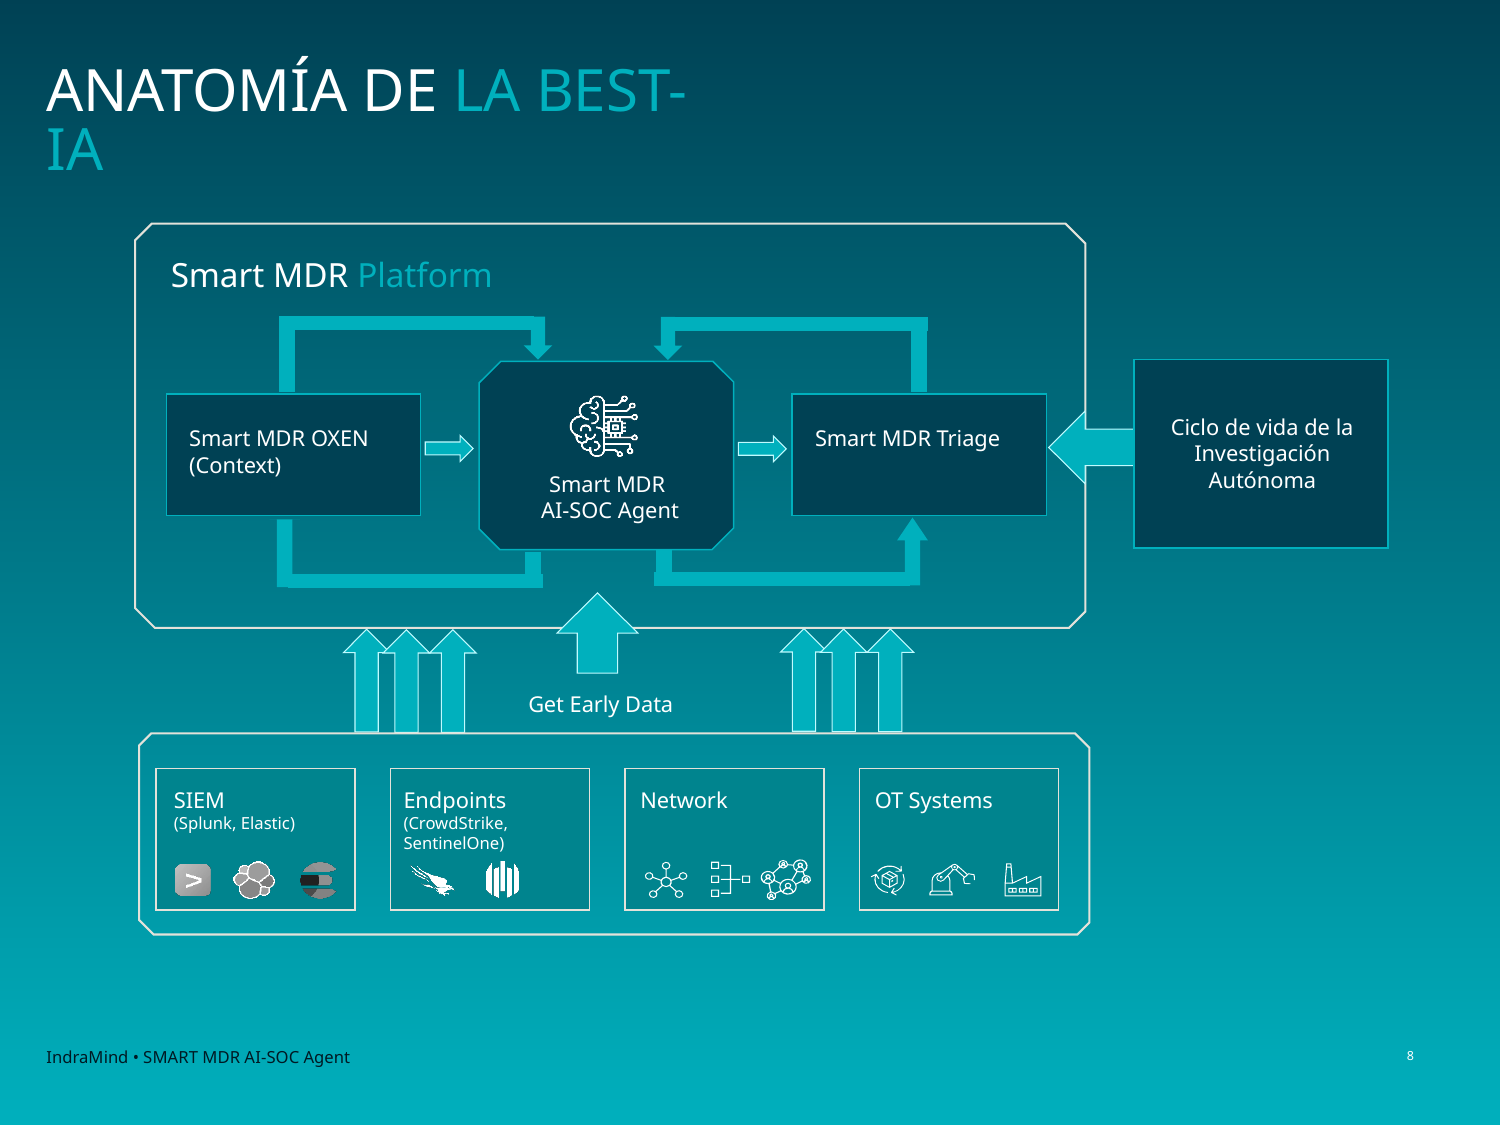

# ANATOMÍA DE LA BEST-IA
Smart MDR Platform
Ciclo de vida de la Investigación Autónoma
Smart MDR OXEN
(Context)
Smart MDR Triage
Smart MDR
AI-SOC Agent
Get Early Data
SIEM
(Splunk, Elastic)
Endpoints
(CrowdStrike, SentinelOne)
Network
OT Systems
IndraMind • SMART MDR AI-SOC Agent
7